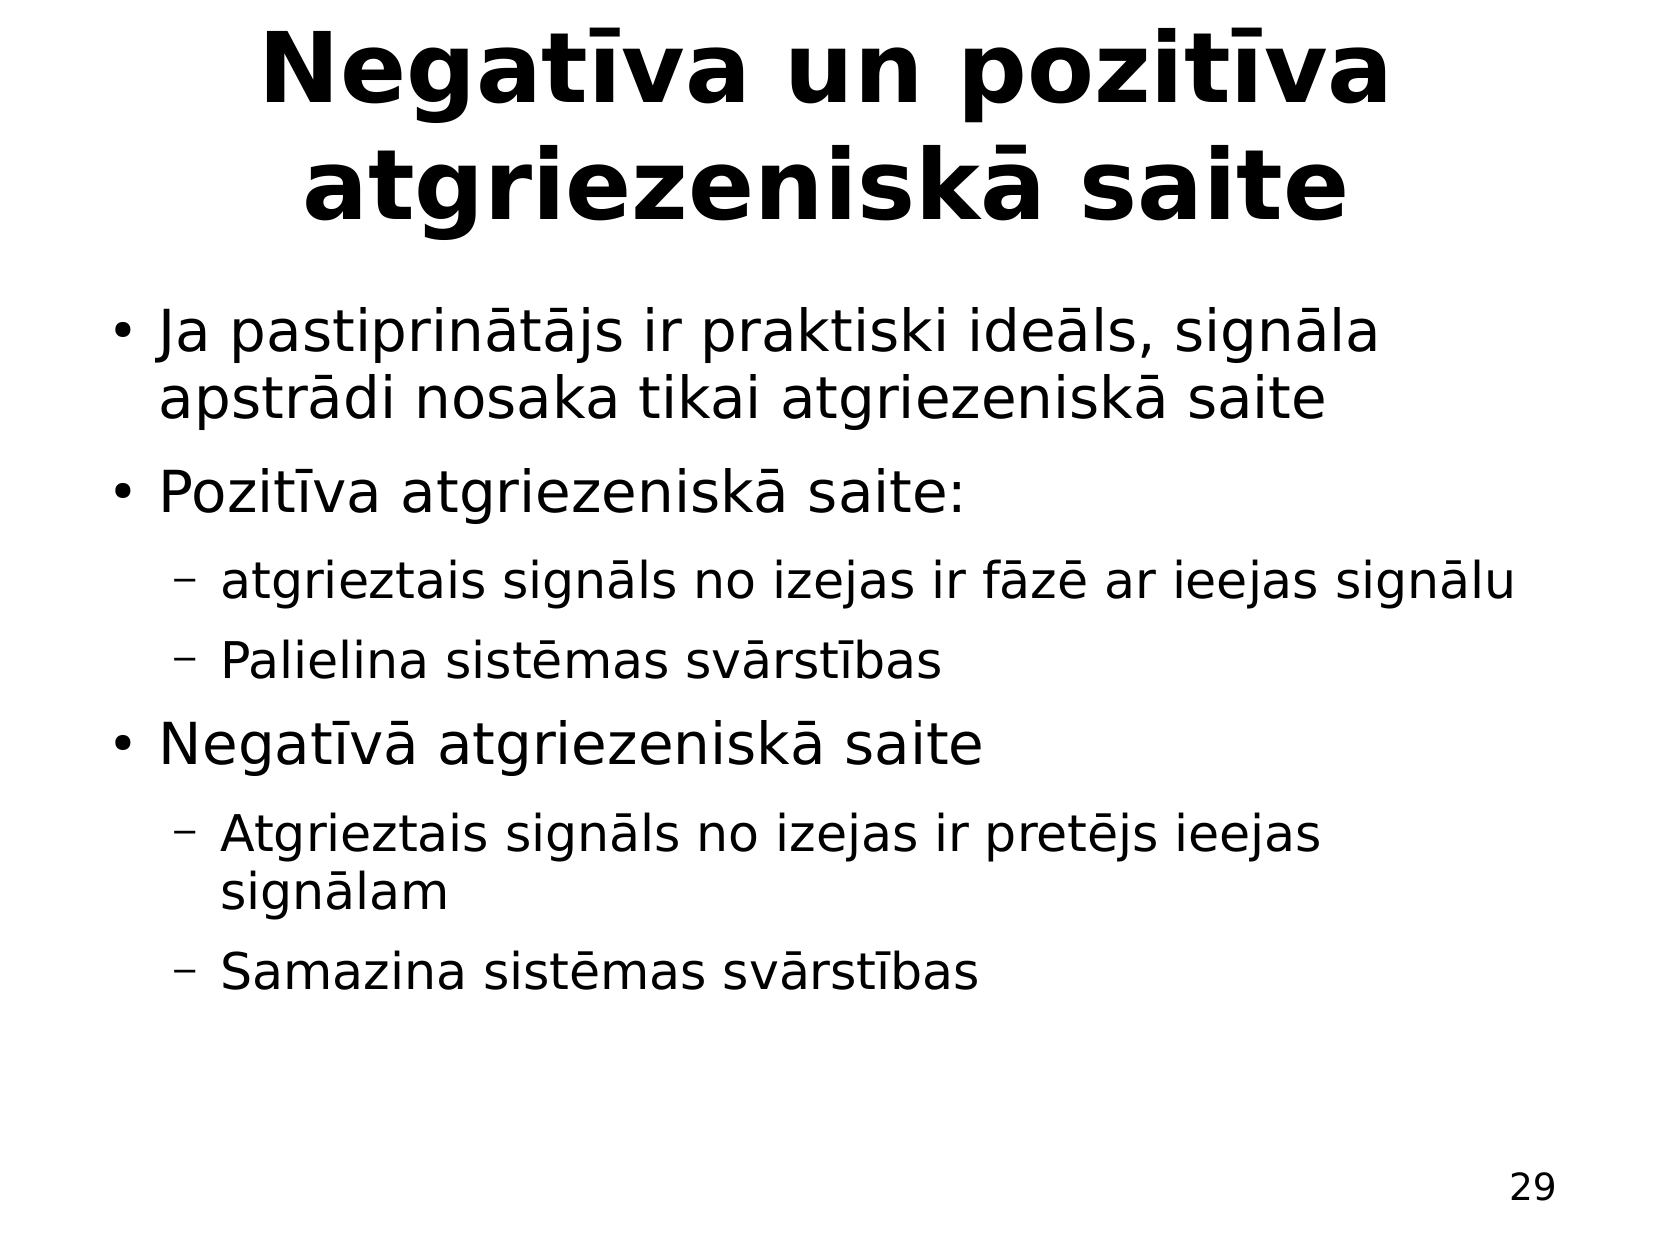

Negatīva un pozitīva atgriezeniskā saite
# Ja pastiprinātājs ir praktiski ideāls, signāla apstrādi nosaka tikai atgriezeniskā saite
Pozitīva atgriezeniskā saite:
atgrieztais signāls no izejas ir fāzē ar ieejas signālu
Palielina sistēmas svārstības
Negatīvā atgriezeniskā saite
Atgrieztais signāls no izejas ir pretējs ieejas signālam
Samazina sistēmas svārstības